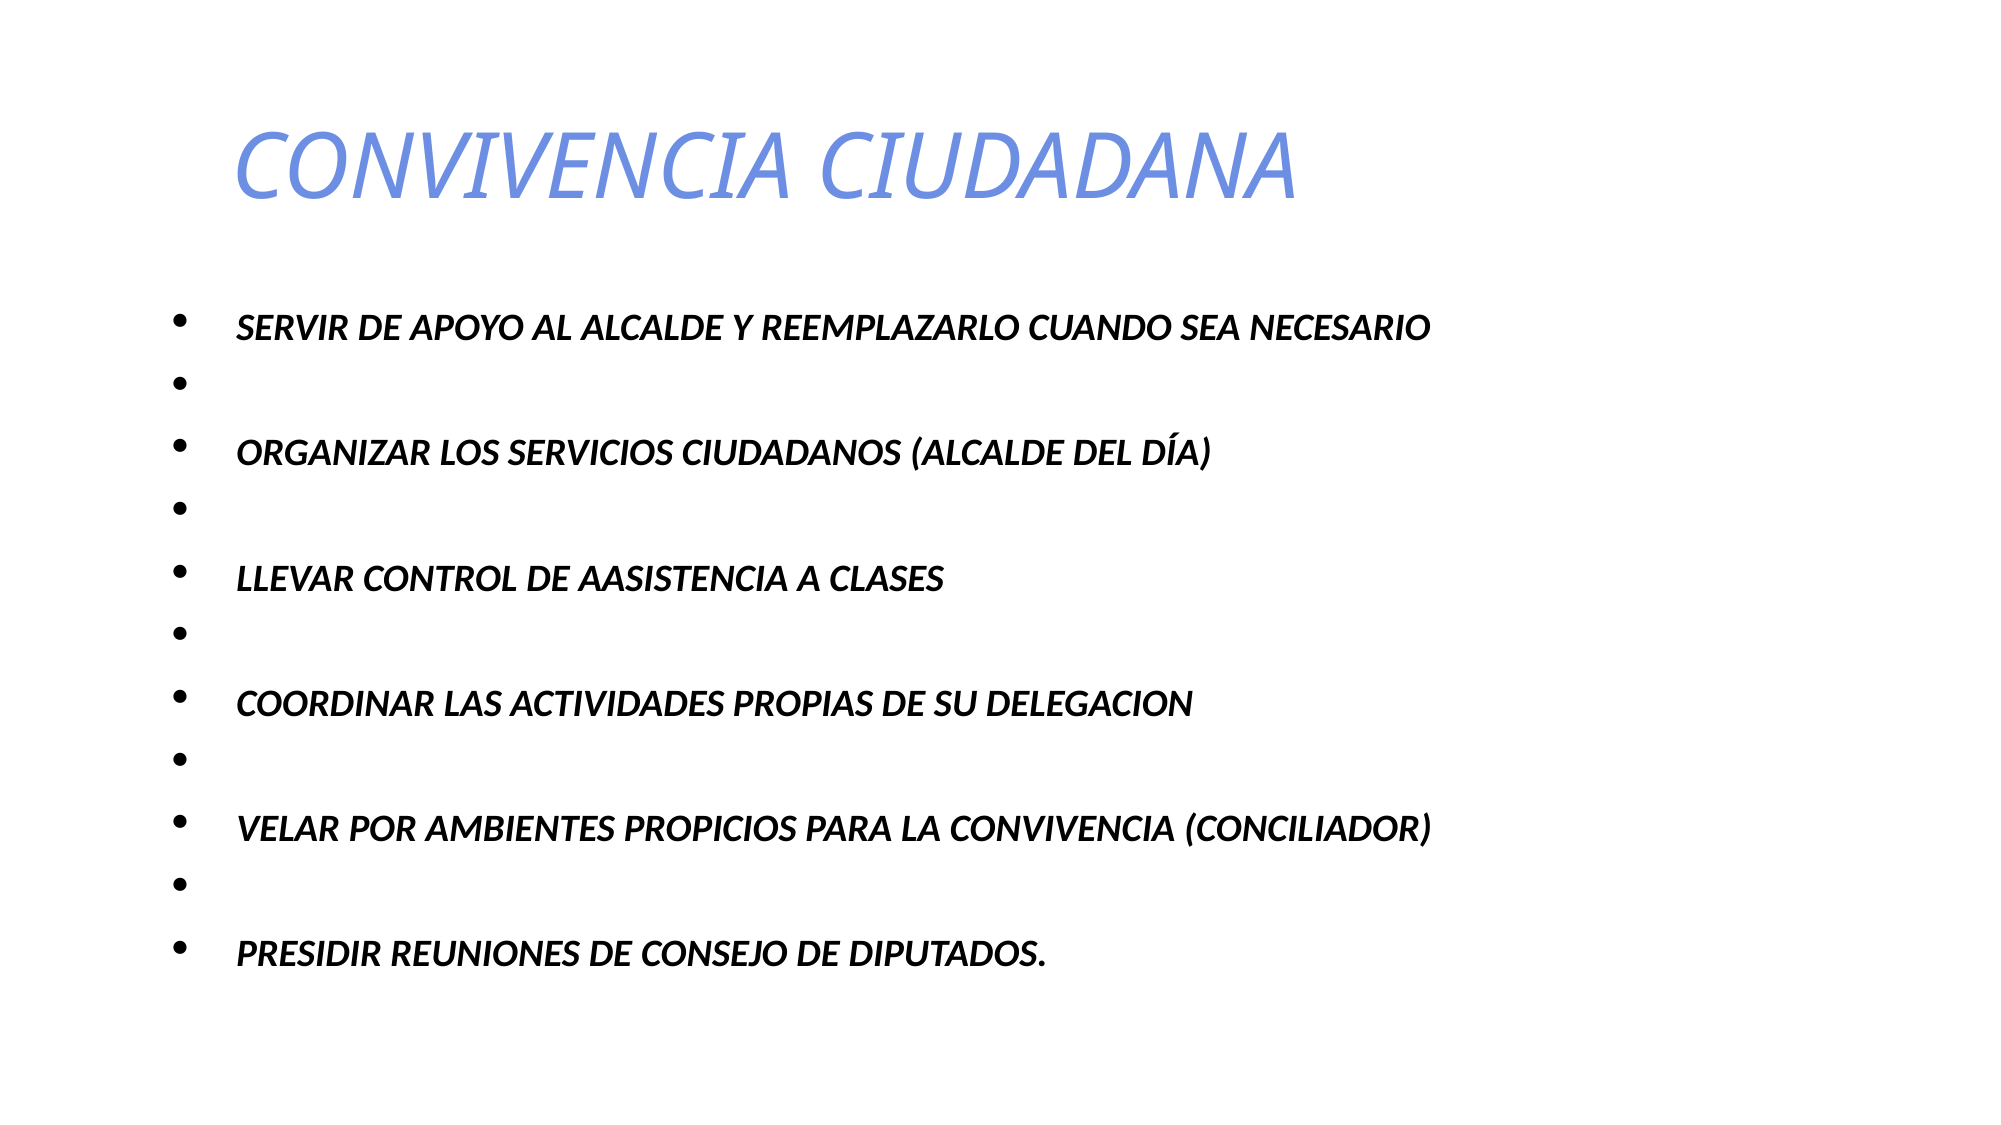

# CONVIVENCIA CIUDADANA
SERVIR DE APOYO AL ALCALDE Y REEMPLAZARLO CUANDO SEA NECESARIO
ORGANIZAR LOS SERVICIOS CIUDADANOS (ALCALDE DEL DÍA)
LLEVAR CONTROL DE AASISTENCIA A CLASES
COORDINAR LAS ACTIVIDADES PROPIAS DE SU DELEGACION
VELAR POR AMBIENTES PROPICIOS PARA LA CONVIVENCIA (CONCILIADOR)
PRESIDIR REUNIONES DE CONSEJO DE DIPUTADOS.